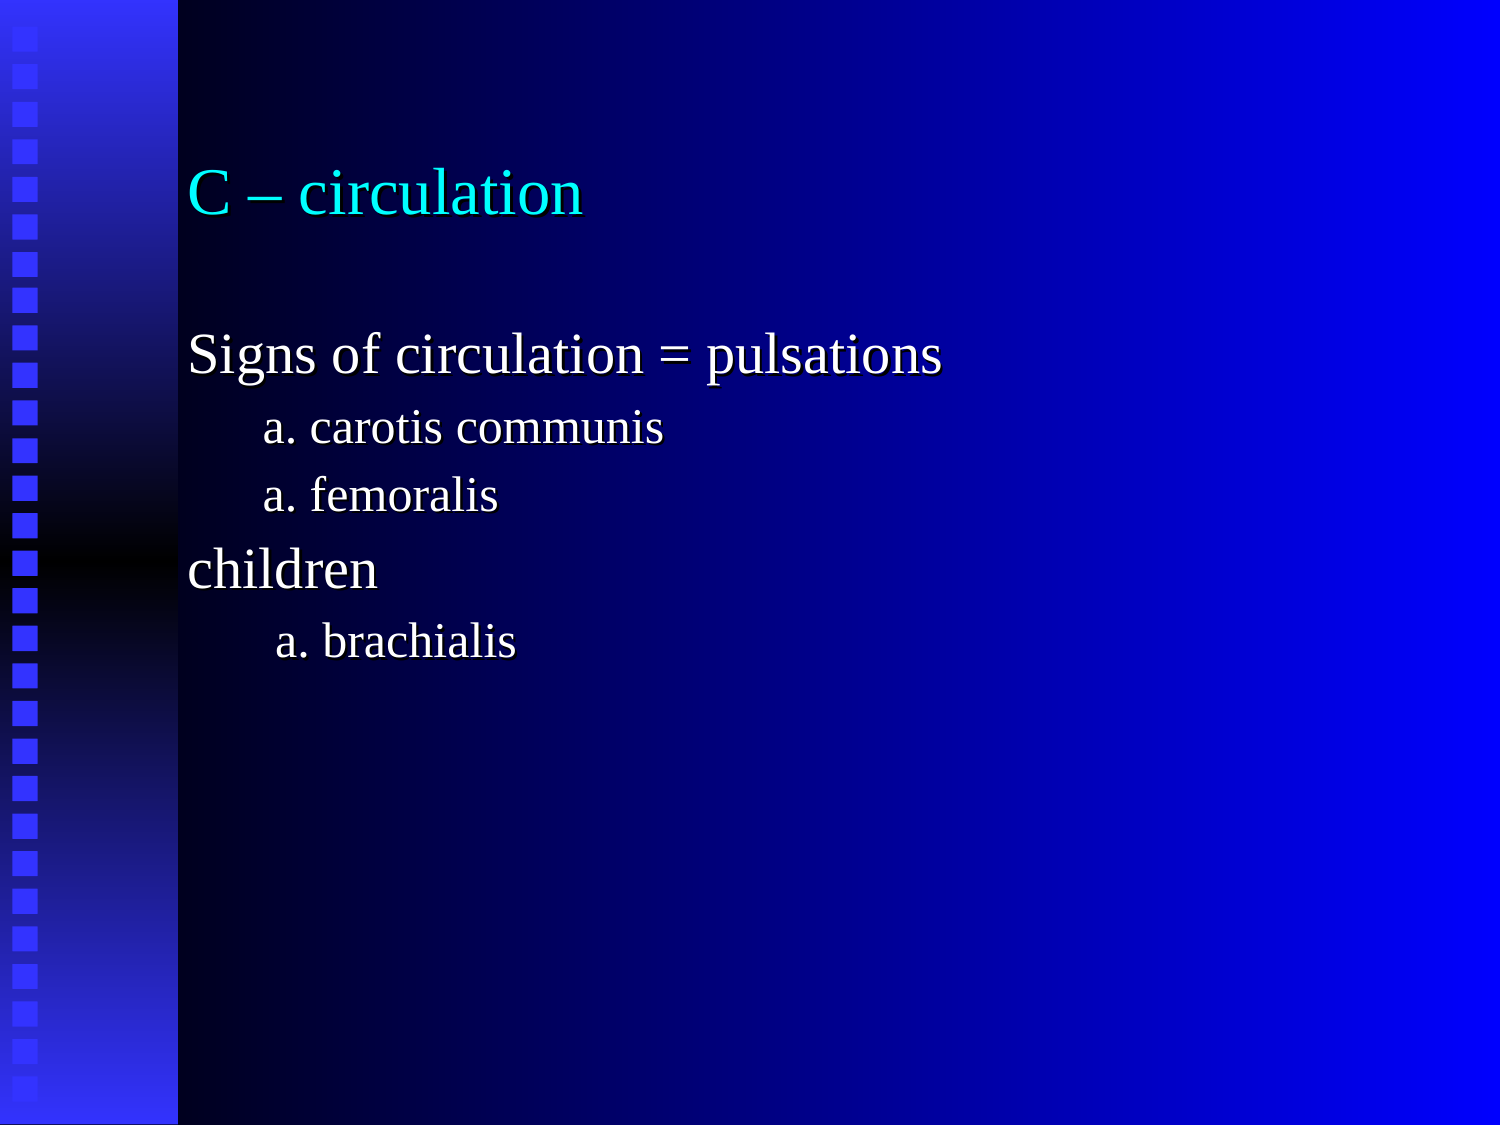

# C – circulation
Signs of circulation = pulsations
a. carotis communis
a. femoralis
children
 a. brachialis